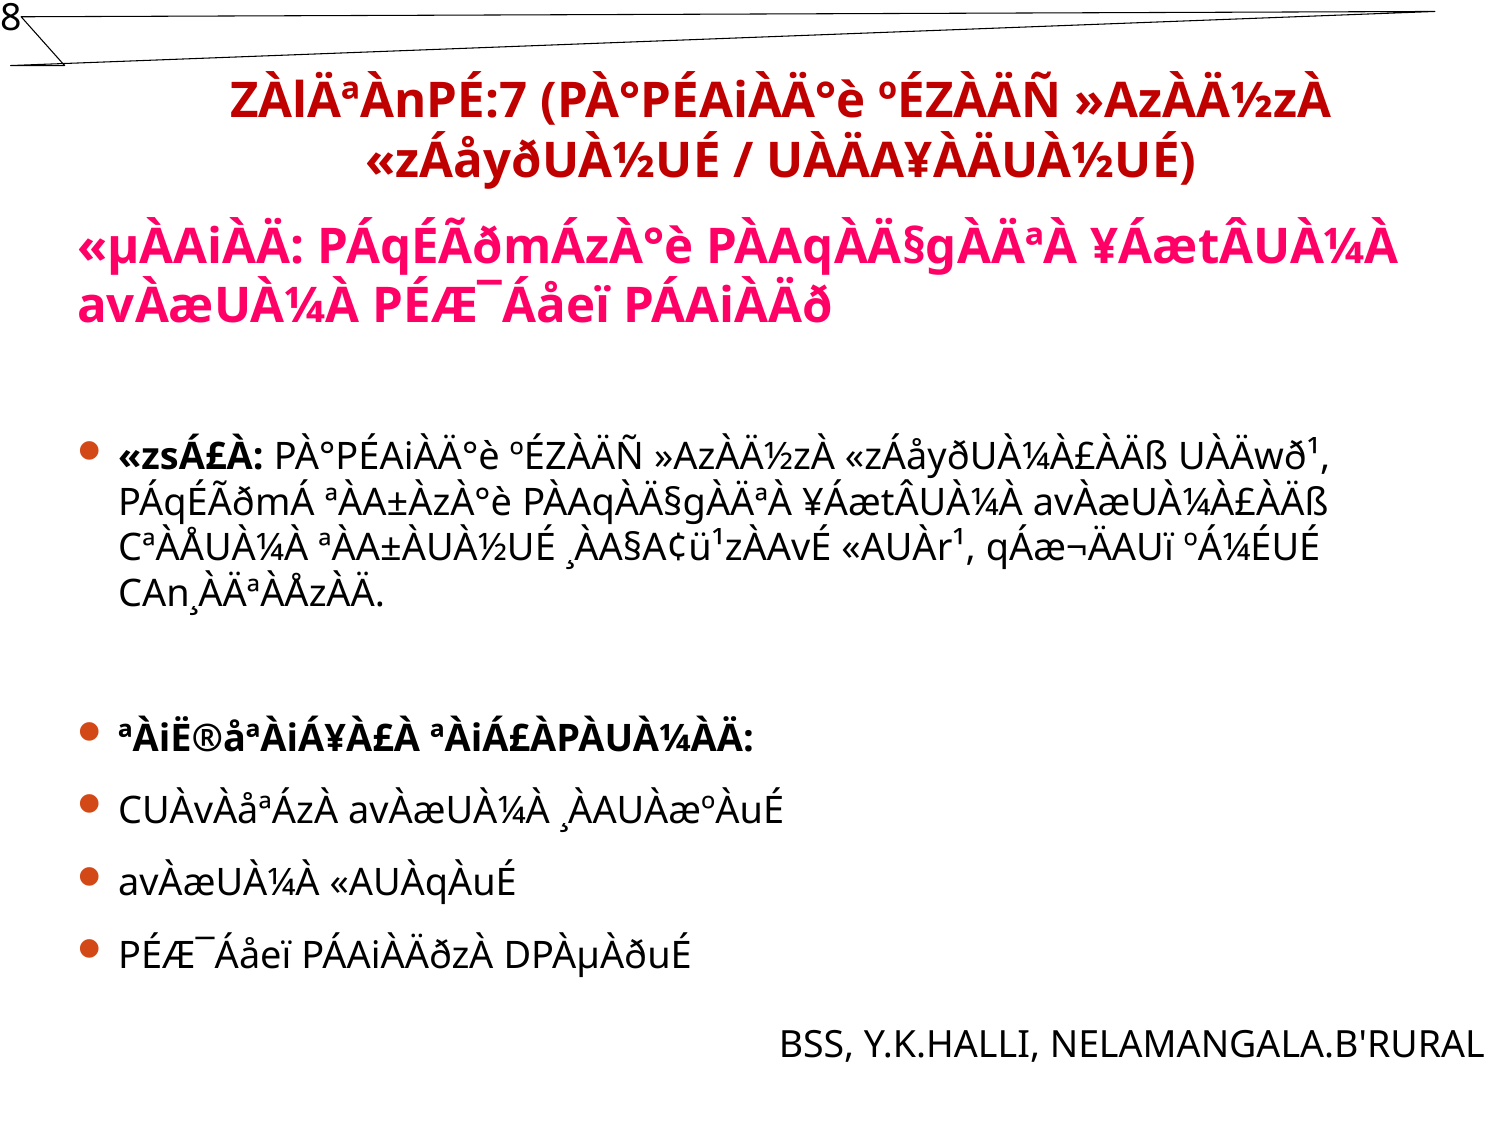

# ZÀlÄªÀnPÉ:7 (PÀ°PÉAiÀÄ°è ºÉZÀÄÑ »AzÀÄ½zÀ «zÁåyðUÀ½UÉ / UÀÄA¥ÀÄUÀ½UÉ)
«µÀAiÀÄ: PÁqÉÃðmÁzÀ°è PÀAqÀÄ§gÀÄªÀ ¥ÁætÂUÀ¼À avÀæUÀ¼À PÉÆ¯Áåeï PÁAiÀÄð
«zsÁ£À: PÀ°PÉAiÀÄ°è ºÉZÀÄÑ »AzÀÄ½zÀ «zÁåyðUÀ¼À£ÀÄß UÀÄwð¹, PÁqÉÃðmÁ ªÀA±ÀzÀ°è PÀAqÀÄ§gÀÄªÀ ¥ÁætÂUÀ¼À avÀæUÀ¼À£ÀÄß CªÀÅUÀ¼À ªÀA±ÀUÀ½UÉ ¸ÀA§A¢ü¹zÀAvÉ «AUÀr¹, qÁæ¬ÄAUï ºÁ¼ÉUÉ CAn¸ÀÄªÀÅzÀÄ.
ªÀiË®åªÀiÁ¥À£À ªÀiÁ£ÀPÀUÀ¼ÀÄ:
CUÀvÀåªÁzÀ avÀæUÀ¼À ¸ÀAUÀæºÀuÉ
avÀæUÀ¼À «AUÀqÀuÉ
PÉÆ¯Áåeï PÁAiÀÄðzÀ DPÀµÀðuÉ
BSS, Y.K.HALLI, NELAMANGALA.B'RURAL